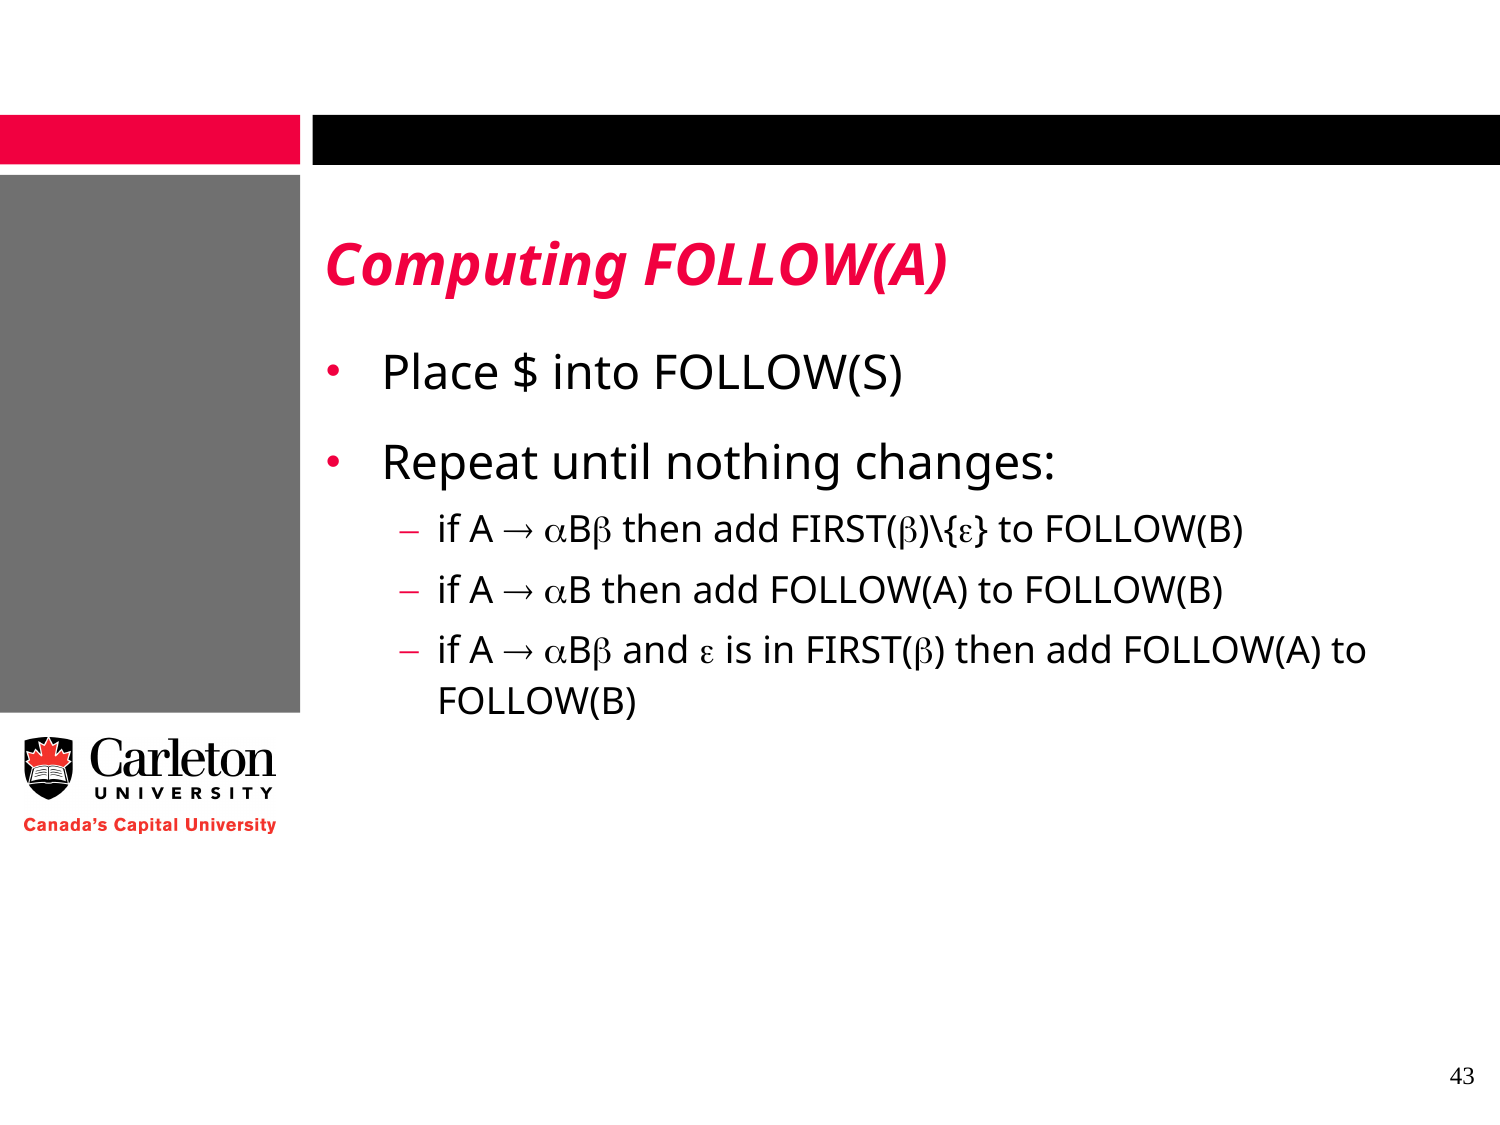

# Computing FOLLOW(A)
Place $ into FOLLOW(S)
Repeat until nothing changes:
if A  aBb then add FIRST(b)\{e} to FOLLOW(B)
if A  aB then add FOLLOW(A) to FOLLOW(B)
if A  aBb and e is in FIRST(b) then add FOLLOW(A) to FOLLOW(B)
43